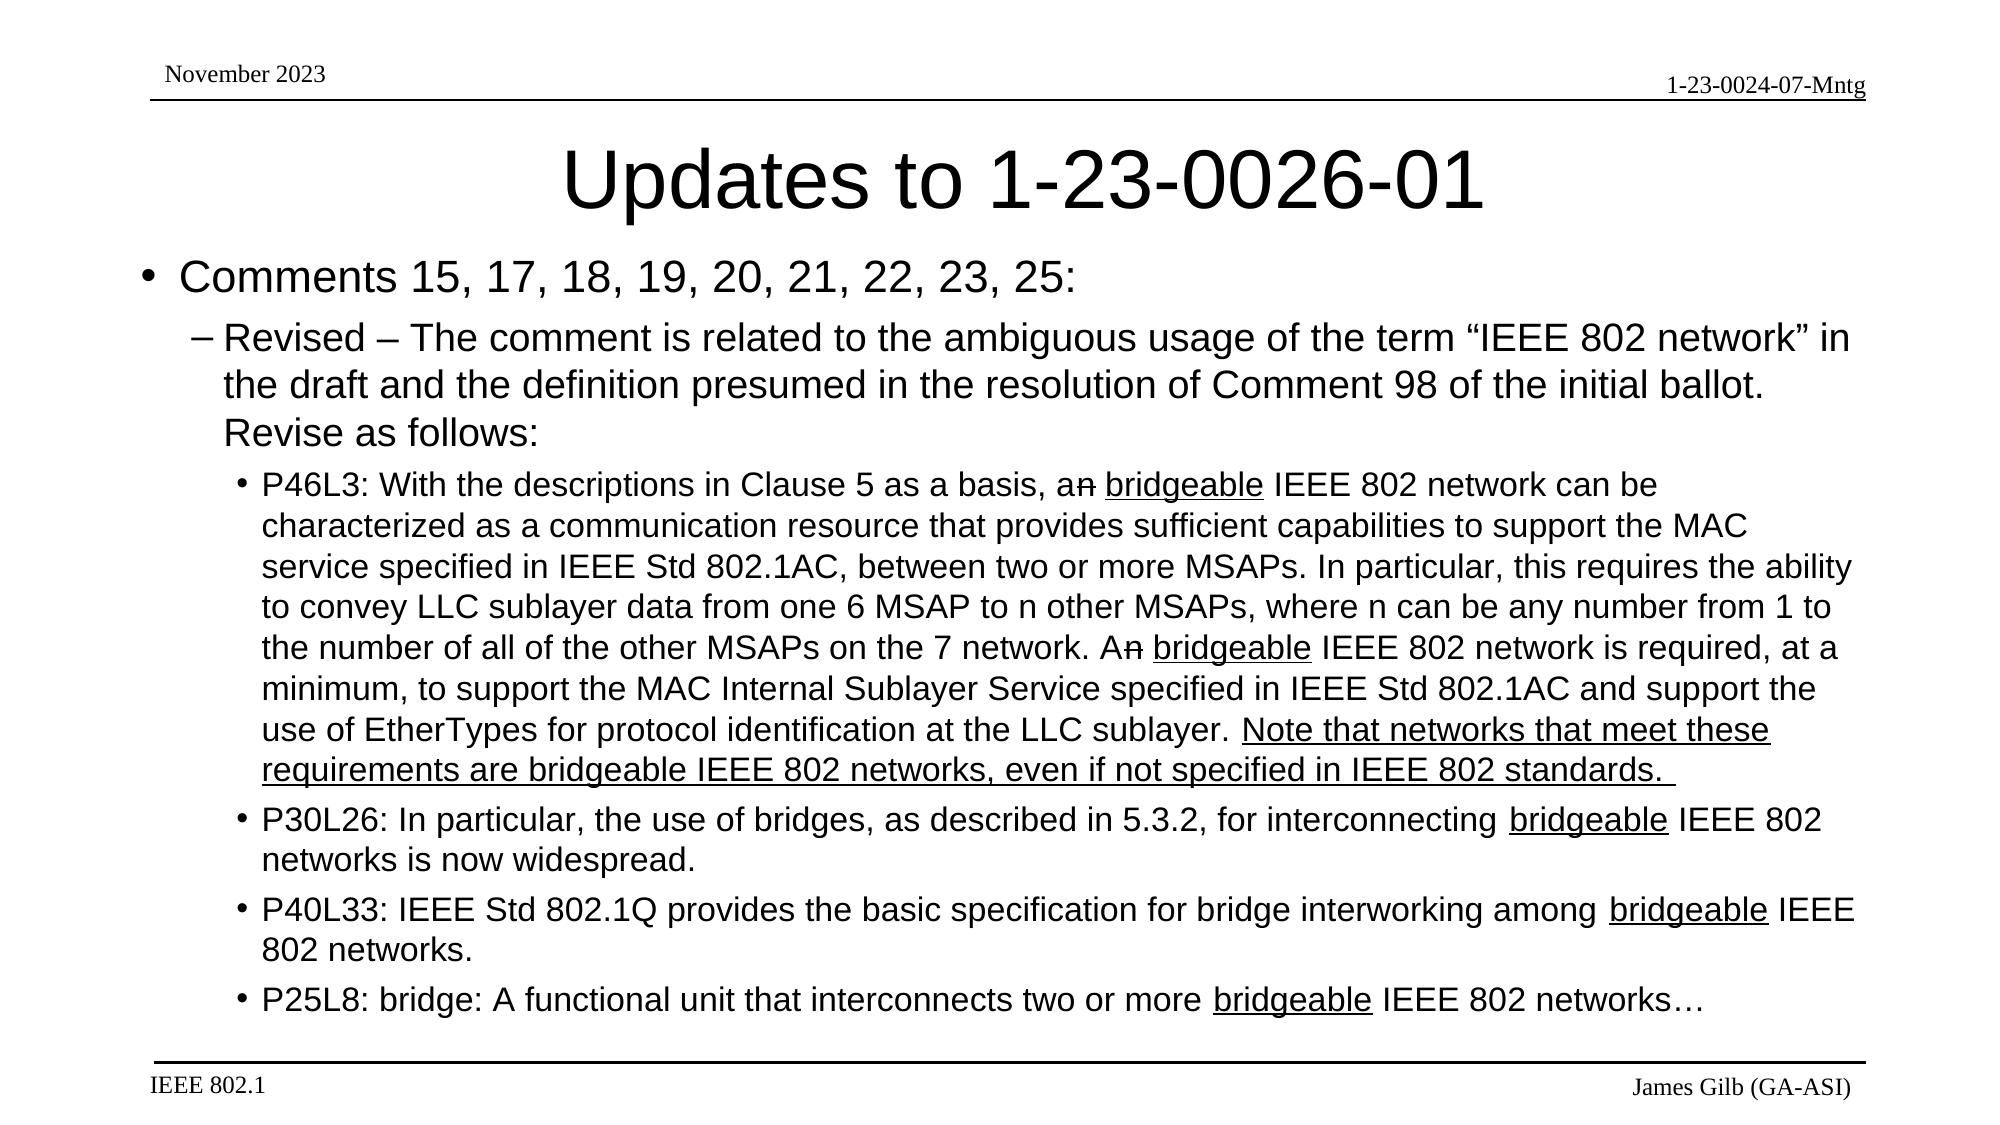

# Updates to 1-23-0026-01
Comments 15, 17, 18, 19, 20, 21, 22, 23, 25:
Revised – The comment is related to the ambiguous usage of the term “IEEE 802 network” in the draft and the definition presumed in the resolution of Comment 98 of the initial ballot. Revise as follows:
P46L3: With the descriptions in Clause 5 as a basis, an bridgeable IEEE 802 network can be characterized as a communication resource that provides sufficient capabilities to support the MAC service specified in IEEE Std 802.1AC, between two or more MSAPs. In particular, this requires the ability to convey LLC sublayer data from one 6 MSAP to n other MSAPs, where n can be any number from 1 to the number of all of the other MSAPs on the 7 network. An bridgeable IEEE 802 network is required, at a minimum, to support the MAC Internal Sublayer Service specified in IEEE Std 802.1AC and support the use of EtherTypes for protocol identification at the LLC sublayer. Note that networks that meet these requirements are bridgeable IEEE 802 networks, even if not specified in IEEE 802 standards.
P30L26: In particular, the use of bridges, as described in 5.3.2, for interconnecting bridgeable IEEE 802 networks is now widespread.
P40L33: IEEE Std 802.1Q provides the basic specification for bridge interworking among bridgeable IEEE 802 networks.
P25L8: bridge: A functional unit that interconnects two or more bridgeable IEEE 802 networks…